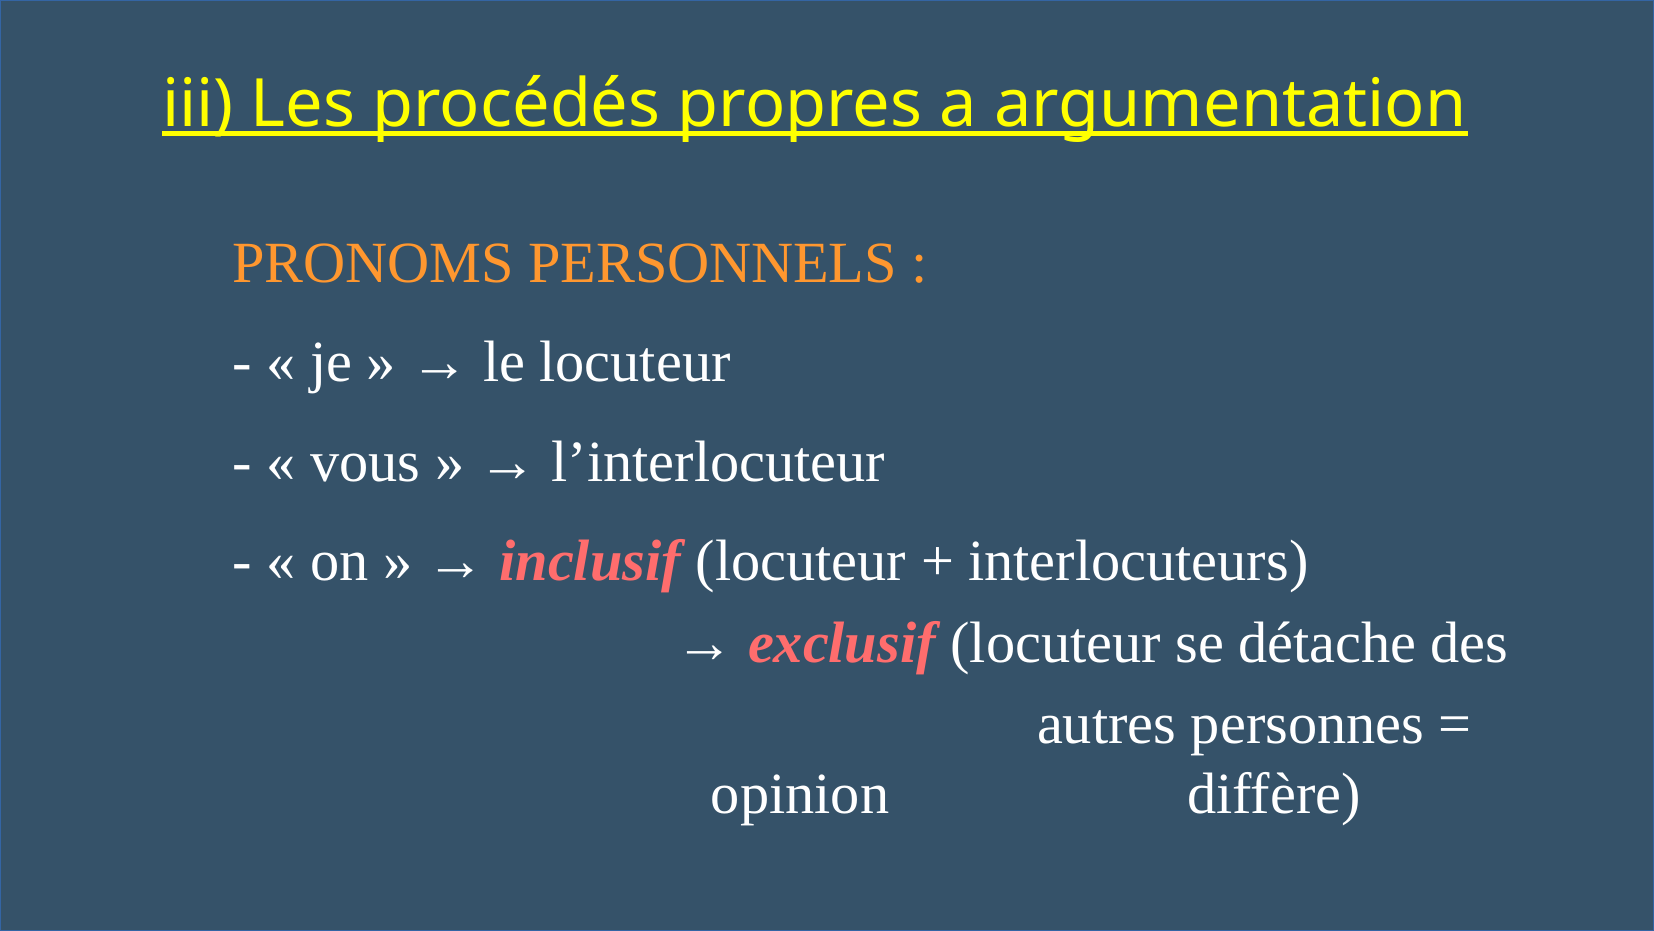

# iii) Les procédés propres a argumentation
PRONOMS PERSONNELS :
- « je » → le locuteur
- « vous » → l’interlocuteur
- « on » → inclusif (locuteur + interlocuteurs)
→ exclusif (locuteur se détache des
			 autres personnes = opinion 			 diffère)